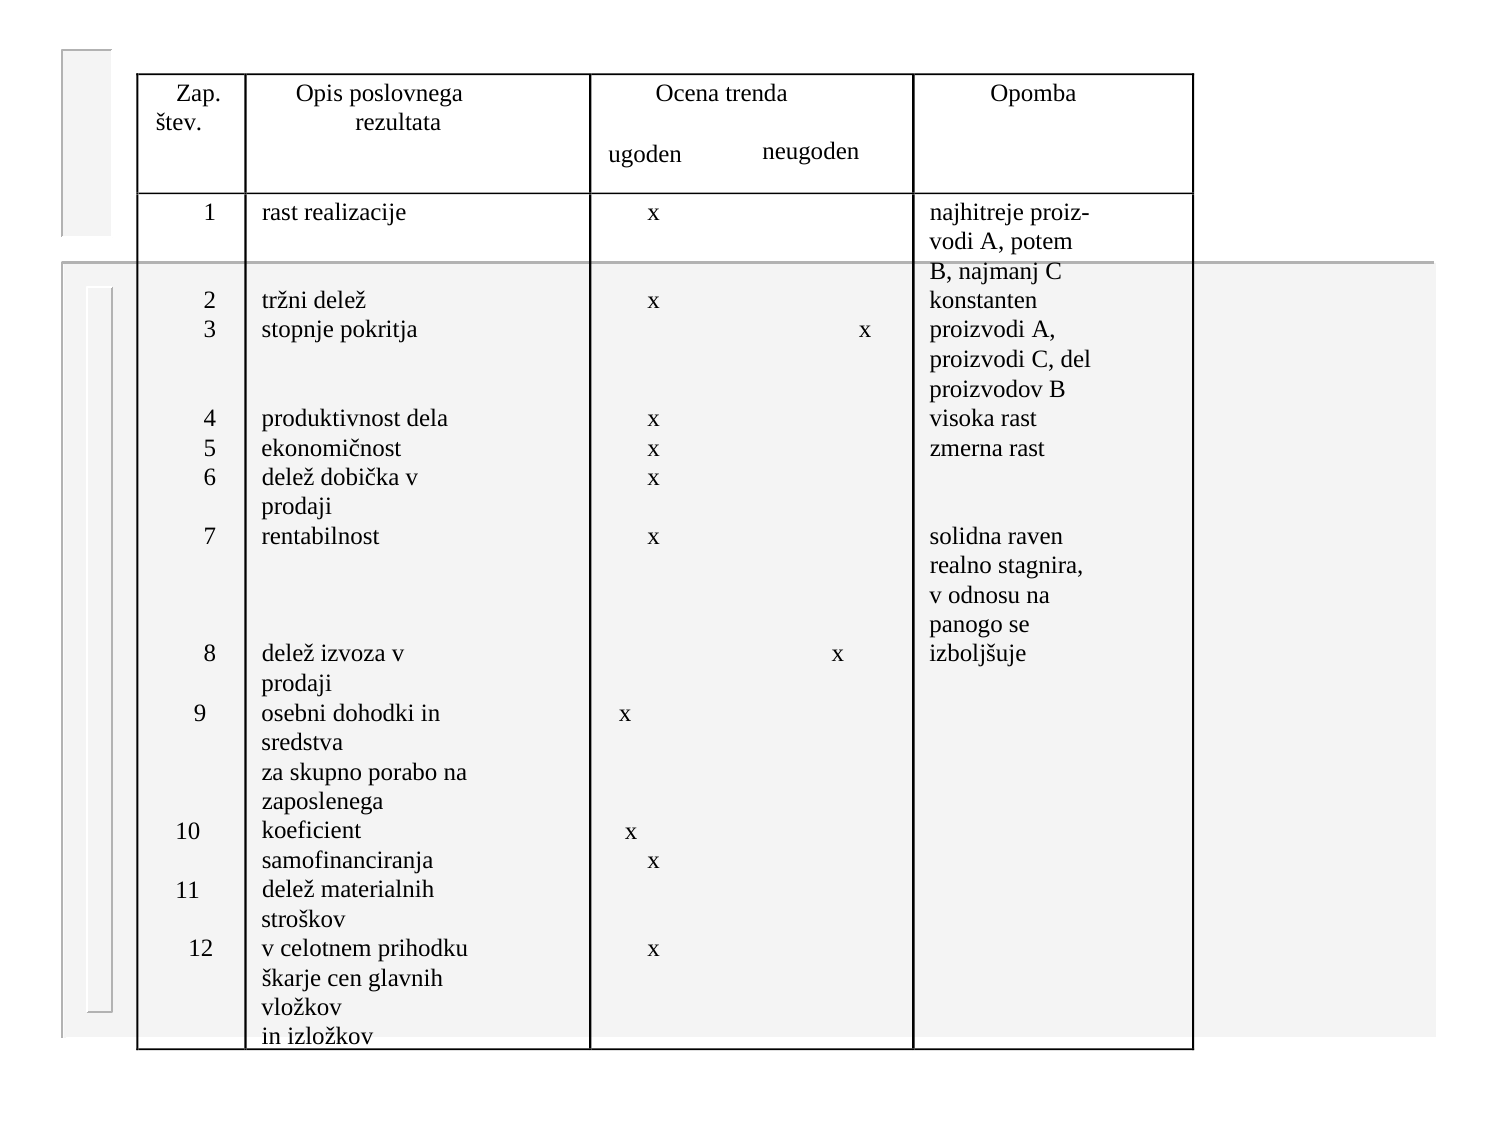

Zap.
Opis poslovnega
Ocena trenda
Opomba
štev.
rezultata
neugoden
ugoden
1
rast realizacije
 x
najhitreje proiz-
vodi A, potem
B, najmanj C
2
tržni delež
 x
konstanten
3
stopnje pokritja
x
proizvodi A,
proizvodi C, del
proizvodov B
4
produktivnost dela
 x
visoka rast
5
ekonomičnost
 x
zmerna rast
6
delež dobička v
 x
prodaji
7
rentabilnost
 x
solidna raven
realno stagnira,
v odnosu na
panogo se
8
delež izvoza v
 x
izboljšuje
9
prodaji
 x
osebni dohodki in
sredstva
za skupno porabo na
10
zaposlenega
 x
koeficient
11
samofinanciranja
 x
delež materialnih
stroškov
12
v celotnem prihodku
 x
škarje cen glavnih
vložkov
in izložkov